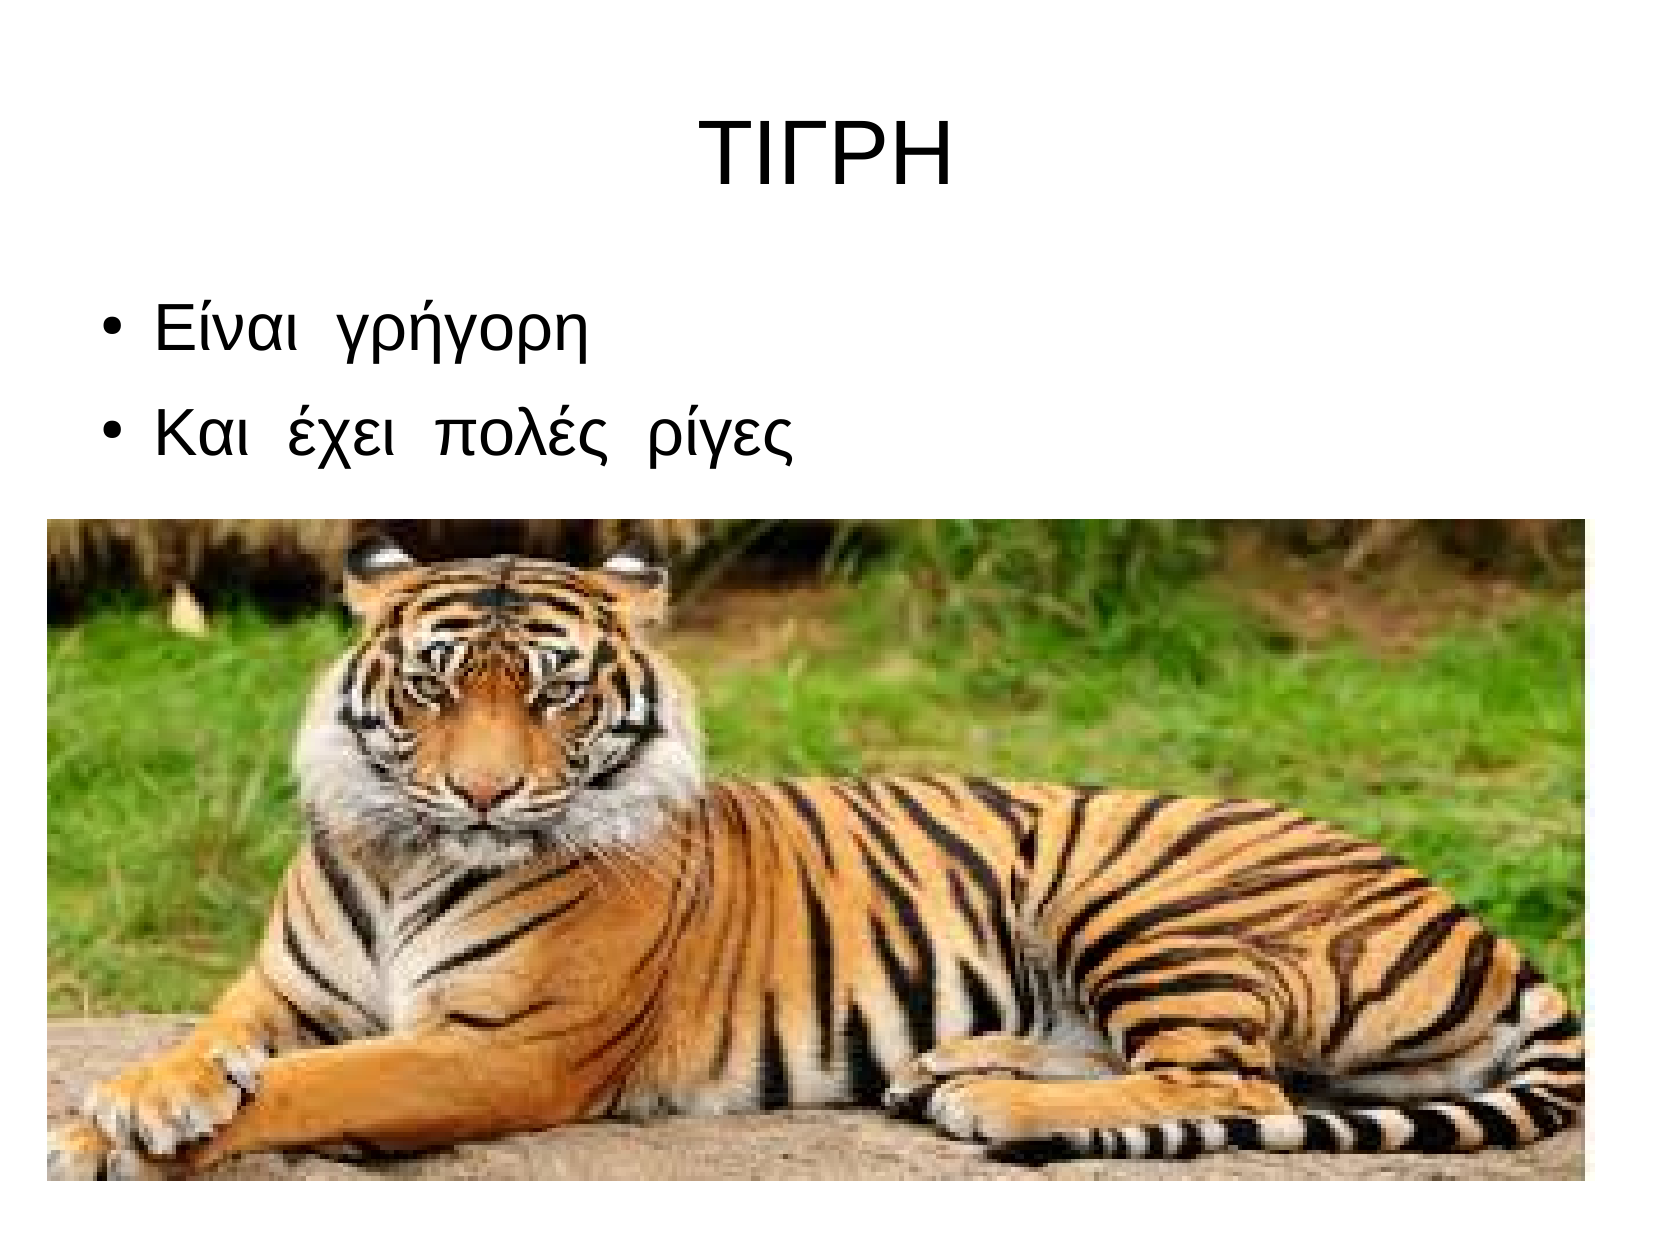

# ΤΙΓΡΗ
Είναι γρήγορη
Και έχει πολές ρίγες